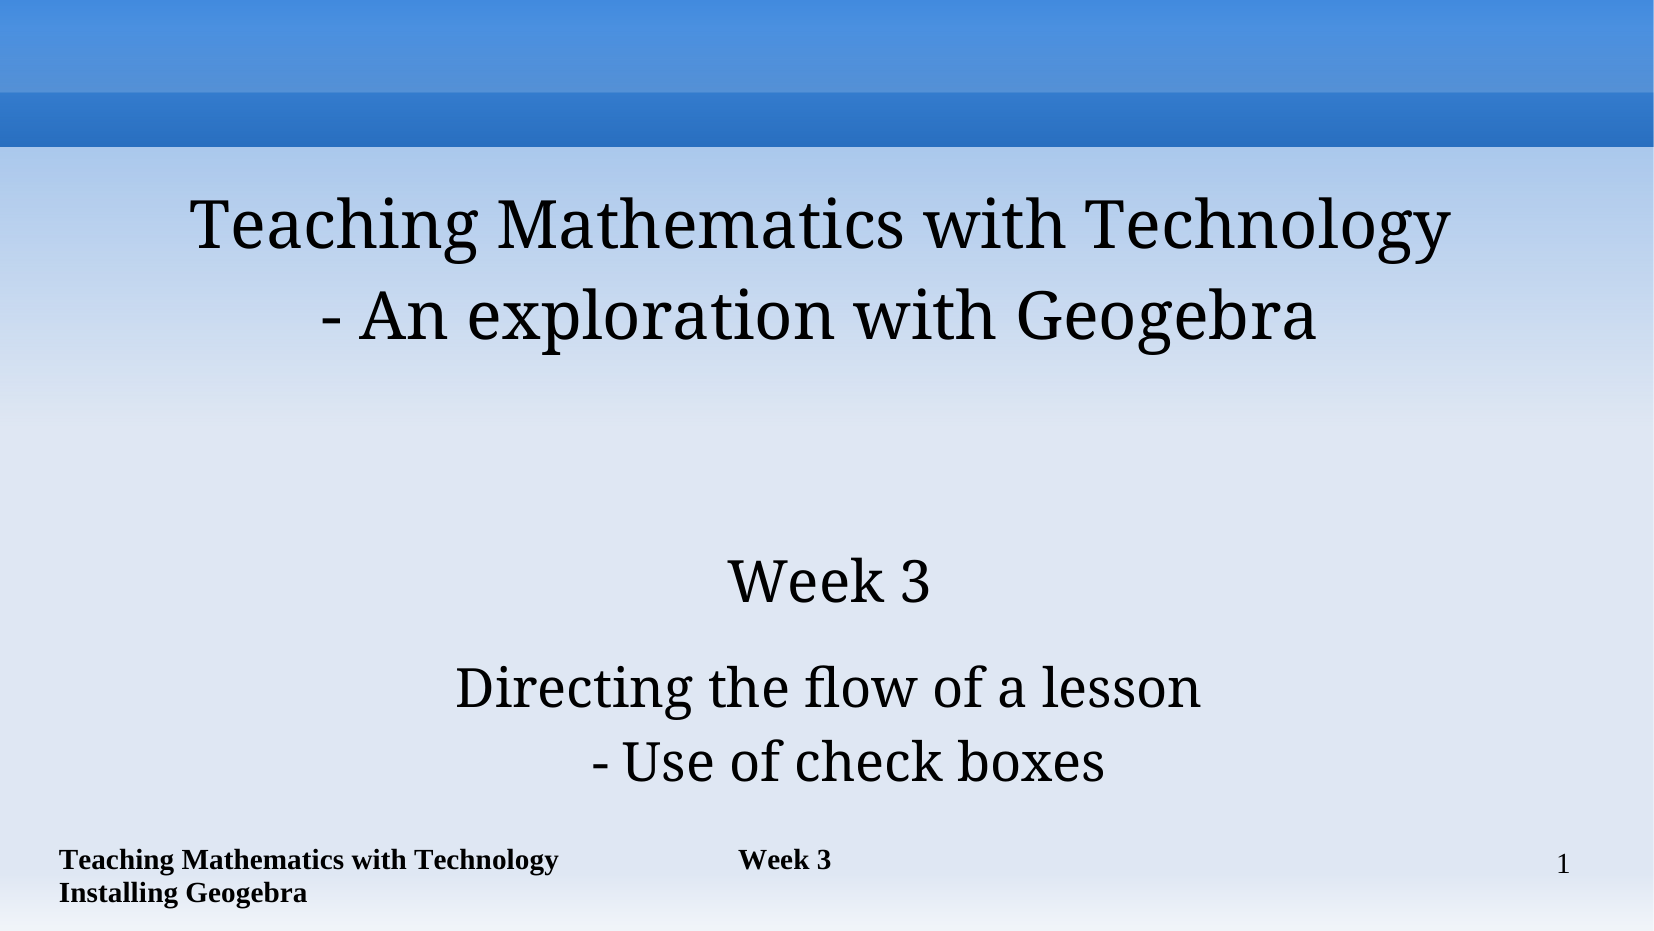

# Teaching Mathematics with Technology
- An exploration with Geogebra
Week 3
Directing the flow of a lesson
- Use of check boxes
1